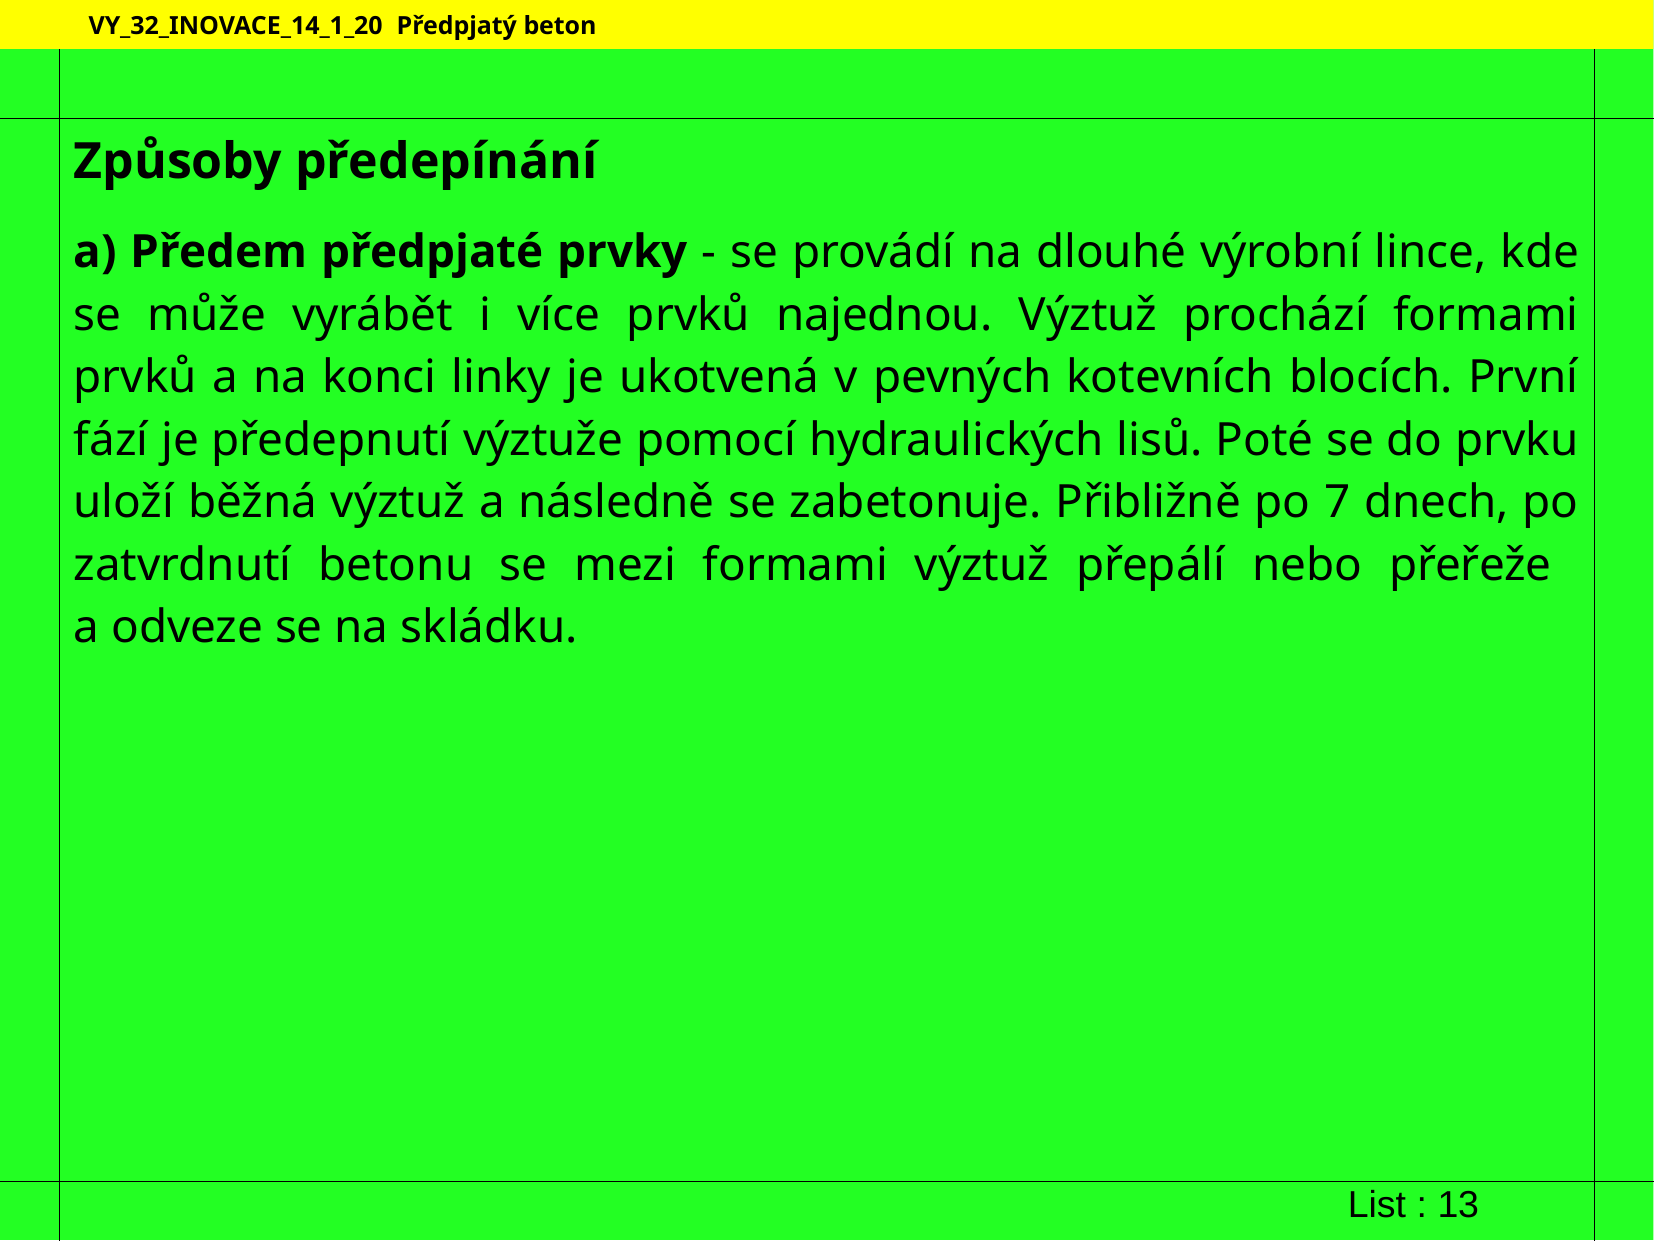

VY_32_INOVACE_14_1_20 Předpjatý beton
Způsoby předepínání
a) Předem předpjaté prvky - se provádí na dlouhé výrobní lince, kde se může vyrábět i více prvků najednou. Výztuž prochází formami prvků a na konci linky je ukotvená v pevných kotevních blocích. První fází je předepnutí výztuže pomocí hydraulických lisů. Poté se do prvku uloží běžná výztuž a následně se zabetonuje. Přibližně po 7 dnech, po zatvrdnutí betonu se mezi formami výztuž přepálí nebo přeřeže
a odveze se na skládku.
List :